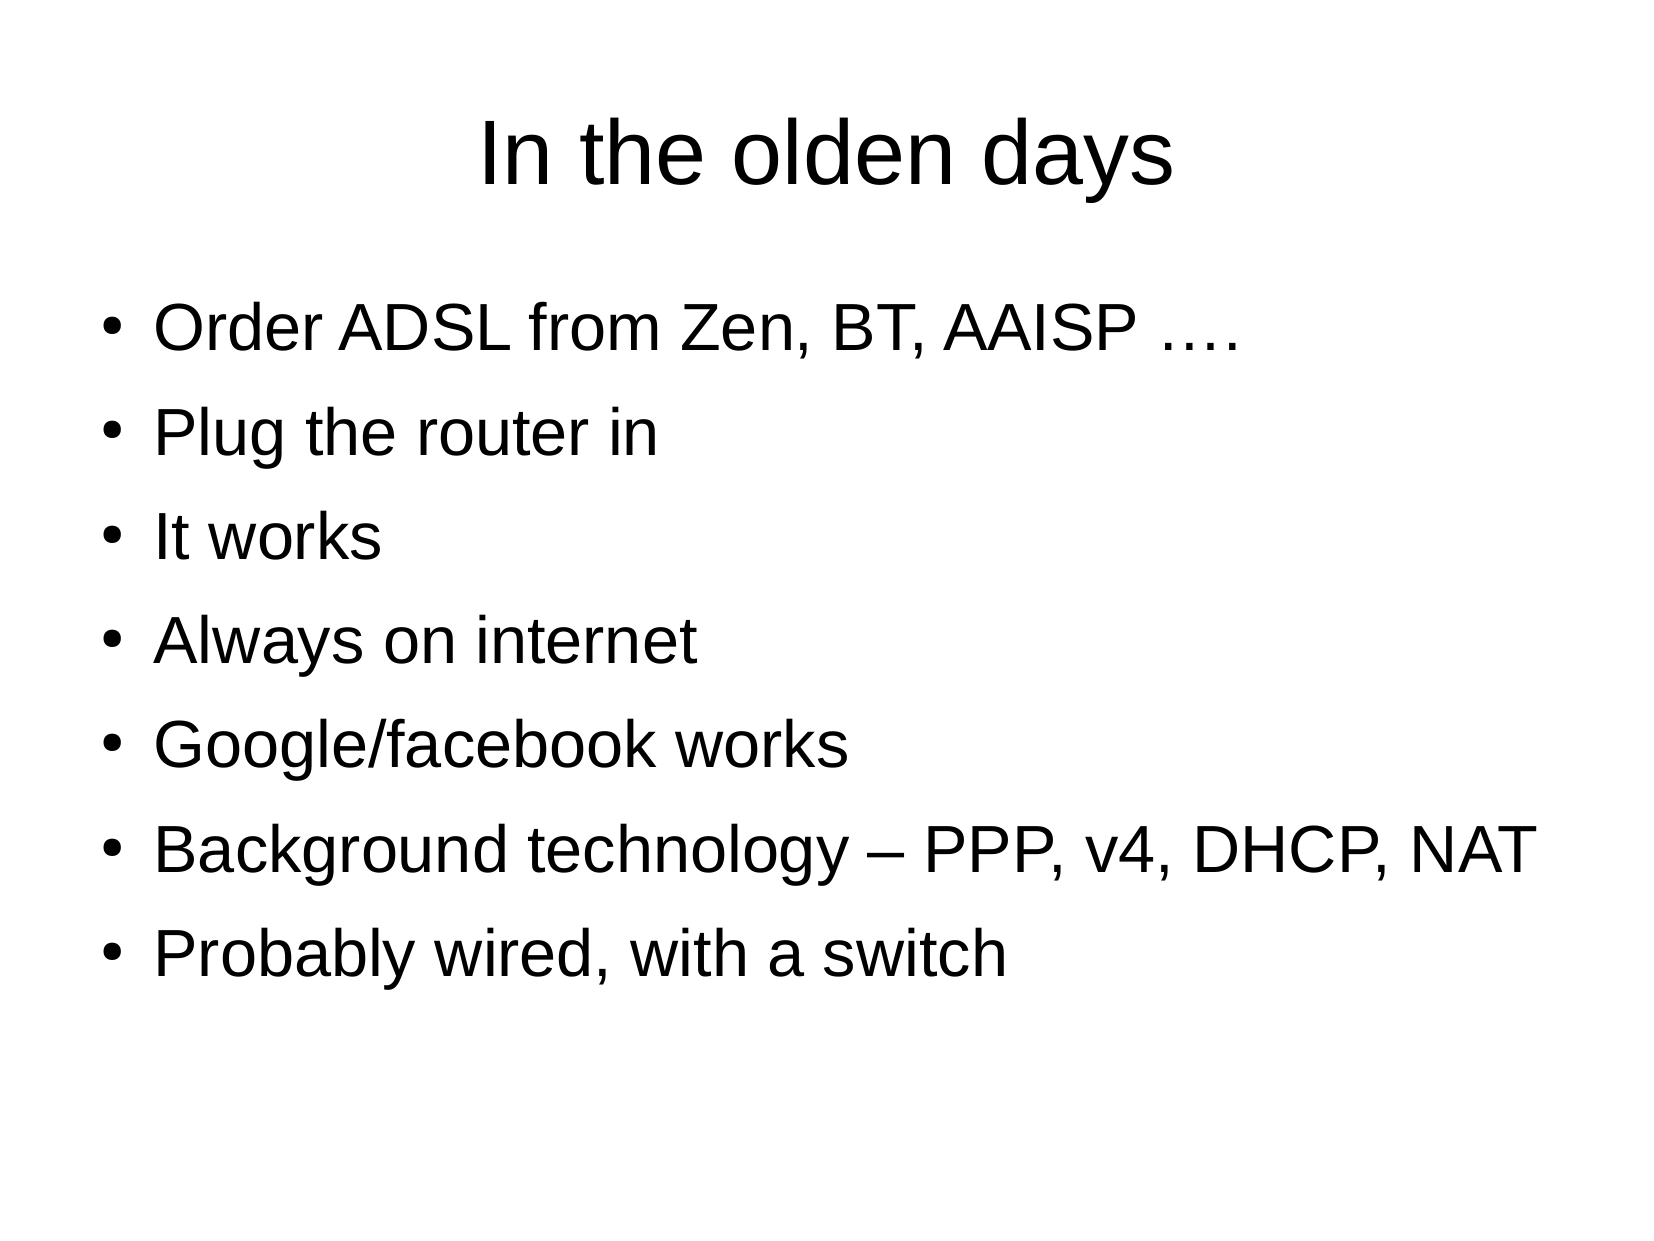

# In the olden days
Order ADSL from Zen, BT, AAISP ….
Plug the router in
It works
Always on internet
Google/facebook works
Background technology – PPP, v4, DHCP, NAT
Probably wired, with a switch